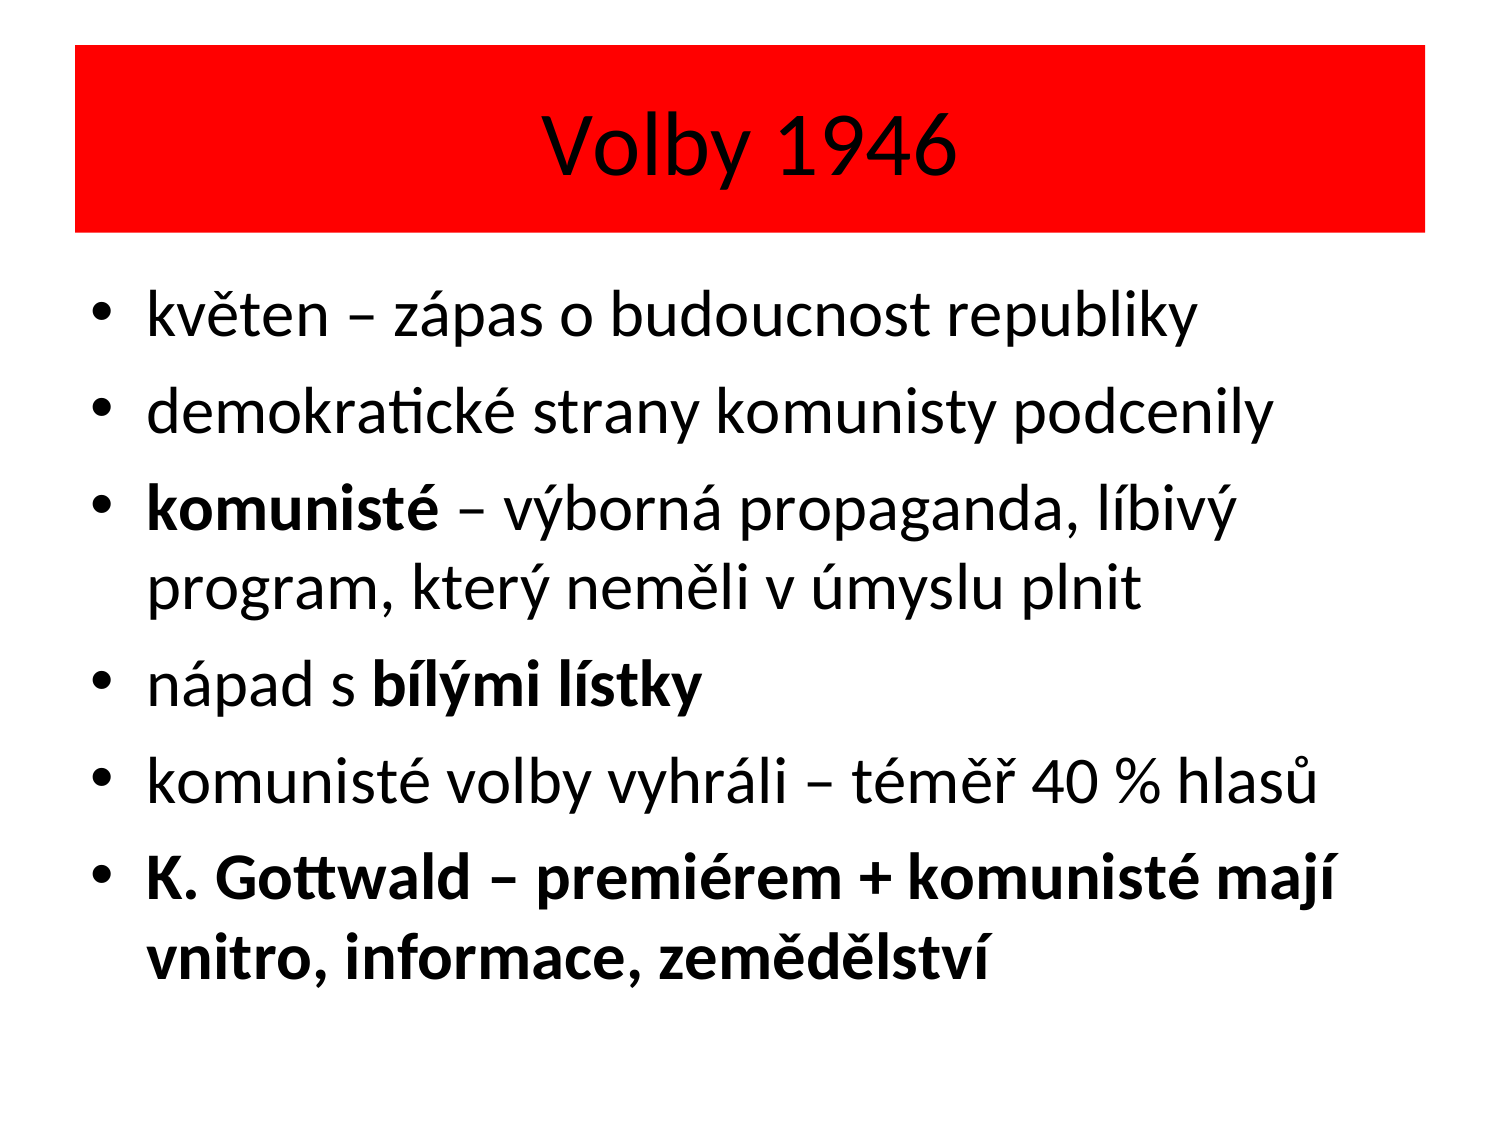

# Volby 1946
květen – zápas o budoucnost republiky
demokratické strany komunisty podcenily
komunisté – výborná propaganda, líbivý program, který neměli v úmyslu plnit
nápad s bílými lístky
komunisté volby vyhráli – téměř 40 % hlasů
K. Gottwald – premiérem + komunisté mají vnitro, informace, zemědělství